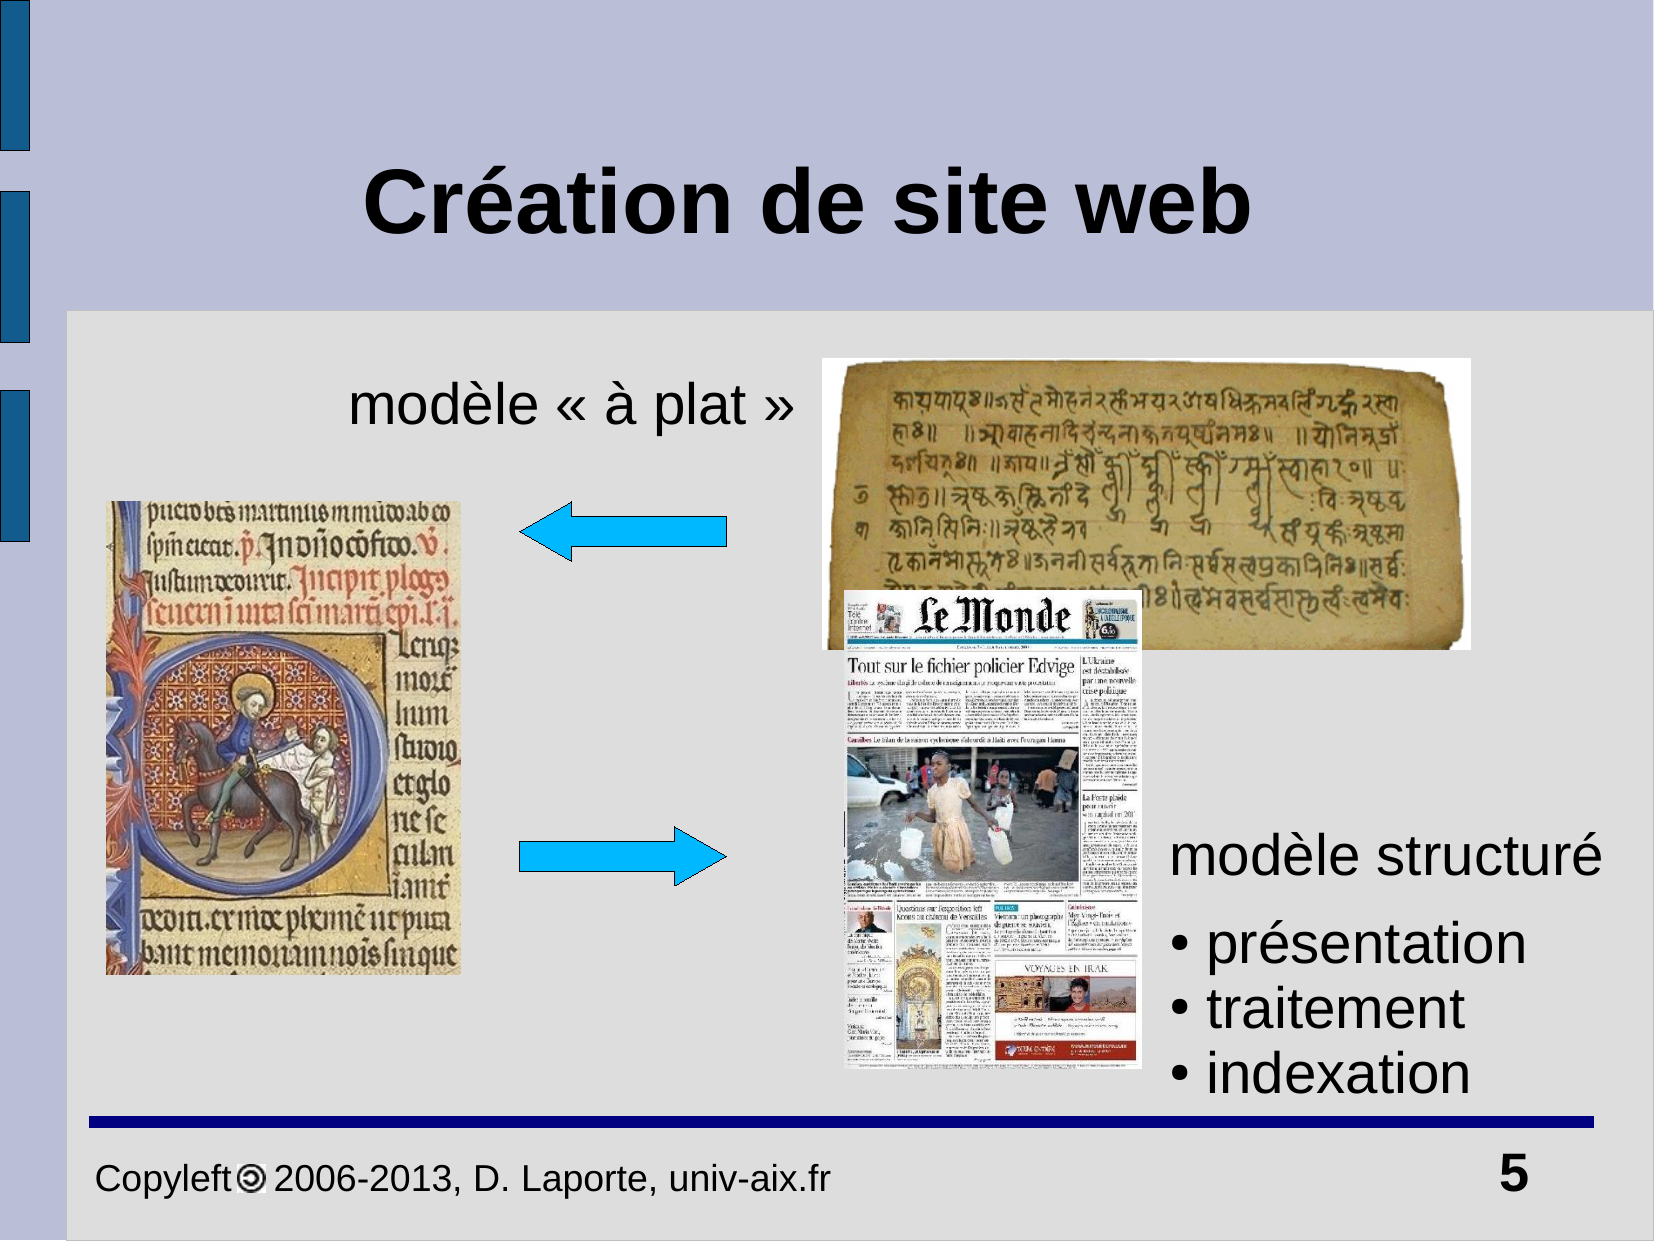

modèle « à plat »
modèle structuré
 présentation
 traitement
 indexation